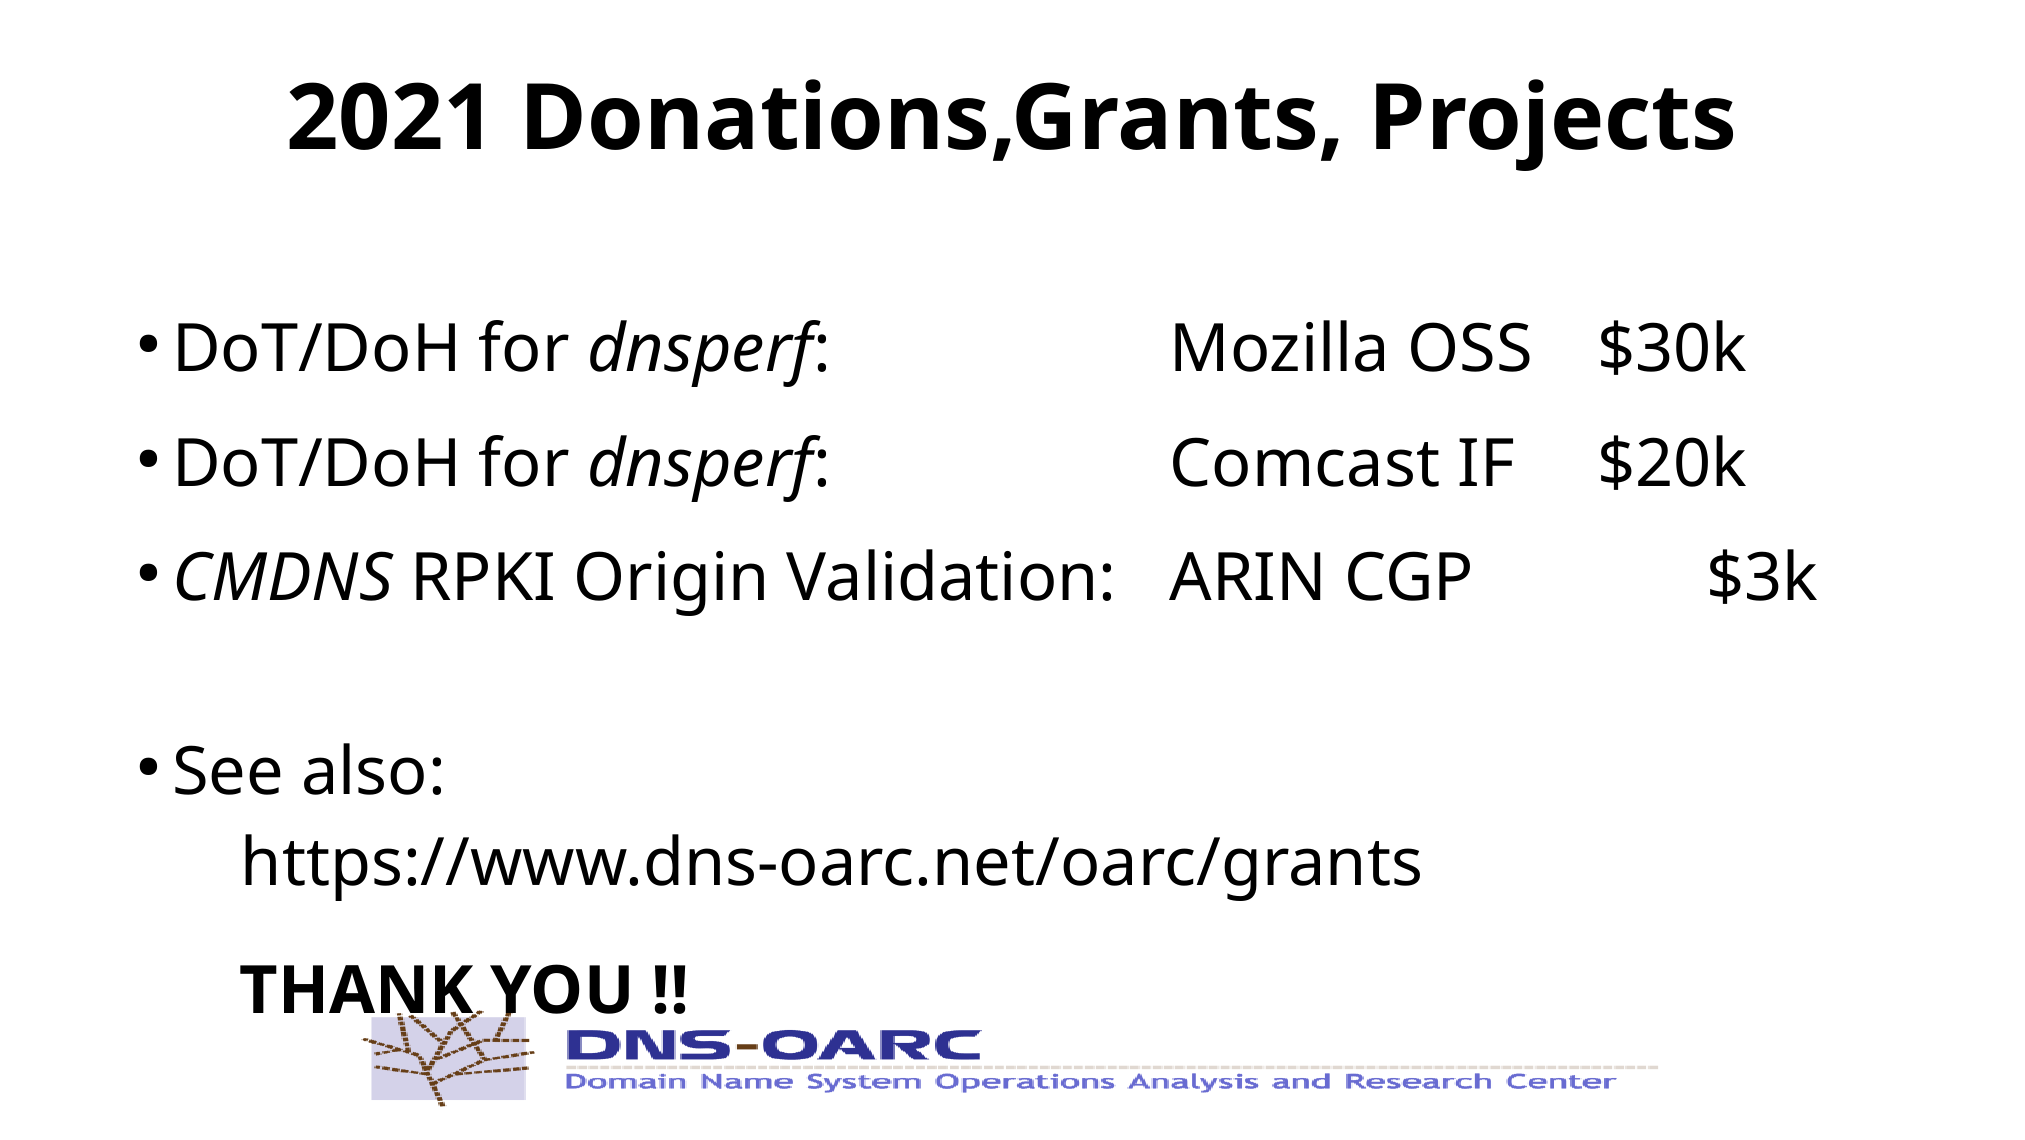

# 2021 Donations,Grants, Projects
DoT/DoH for dnsperf: 				Mozilla OSS		$30k
DoT/DoH for dnsperf: 				Comcast IF		$20k
CMDNS RPKI Origin Validation: 	ARIN CGP		 	 $3k
See also:
 https://www.dns-oarc.net/oarc/grants
 THANK YOU !!